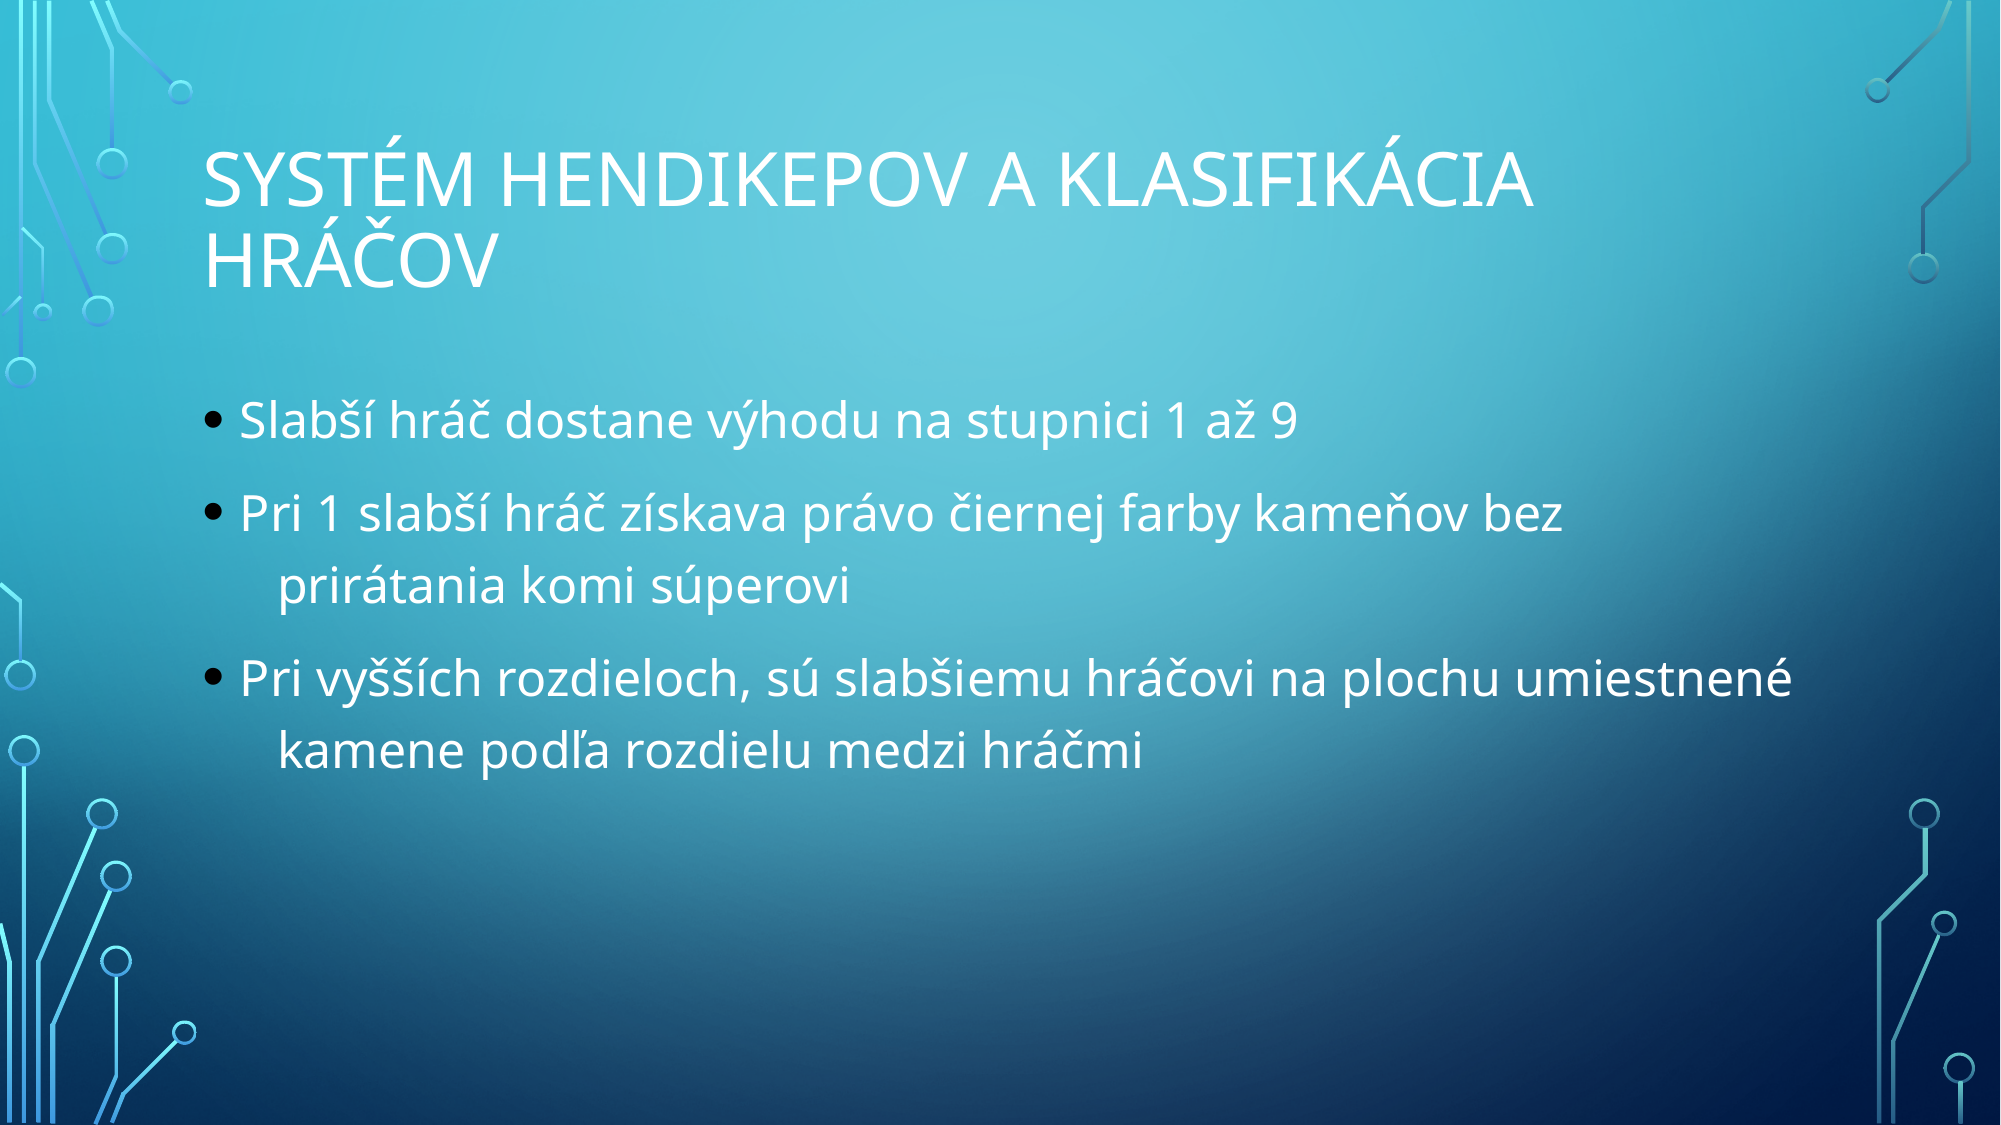

# Systém hendikepov a klasifikácia hráčov
Slabší hráč dostane výhodu na stupnici 1 až 9
Pri 1 slabší hráč získava právo čiernej farby kameňov bez prirátania komi súperovi
Pri vyšších rozdieloch, sú slabšiemu hráčovi na plochu umiestnené kamene podľa rozdielu medzi hráčmi